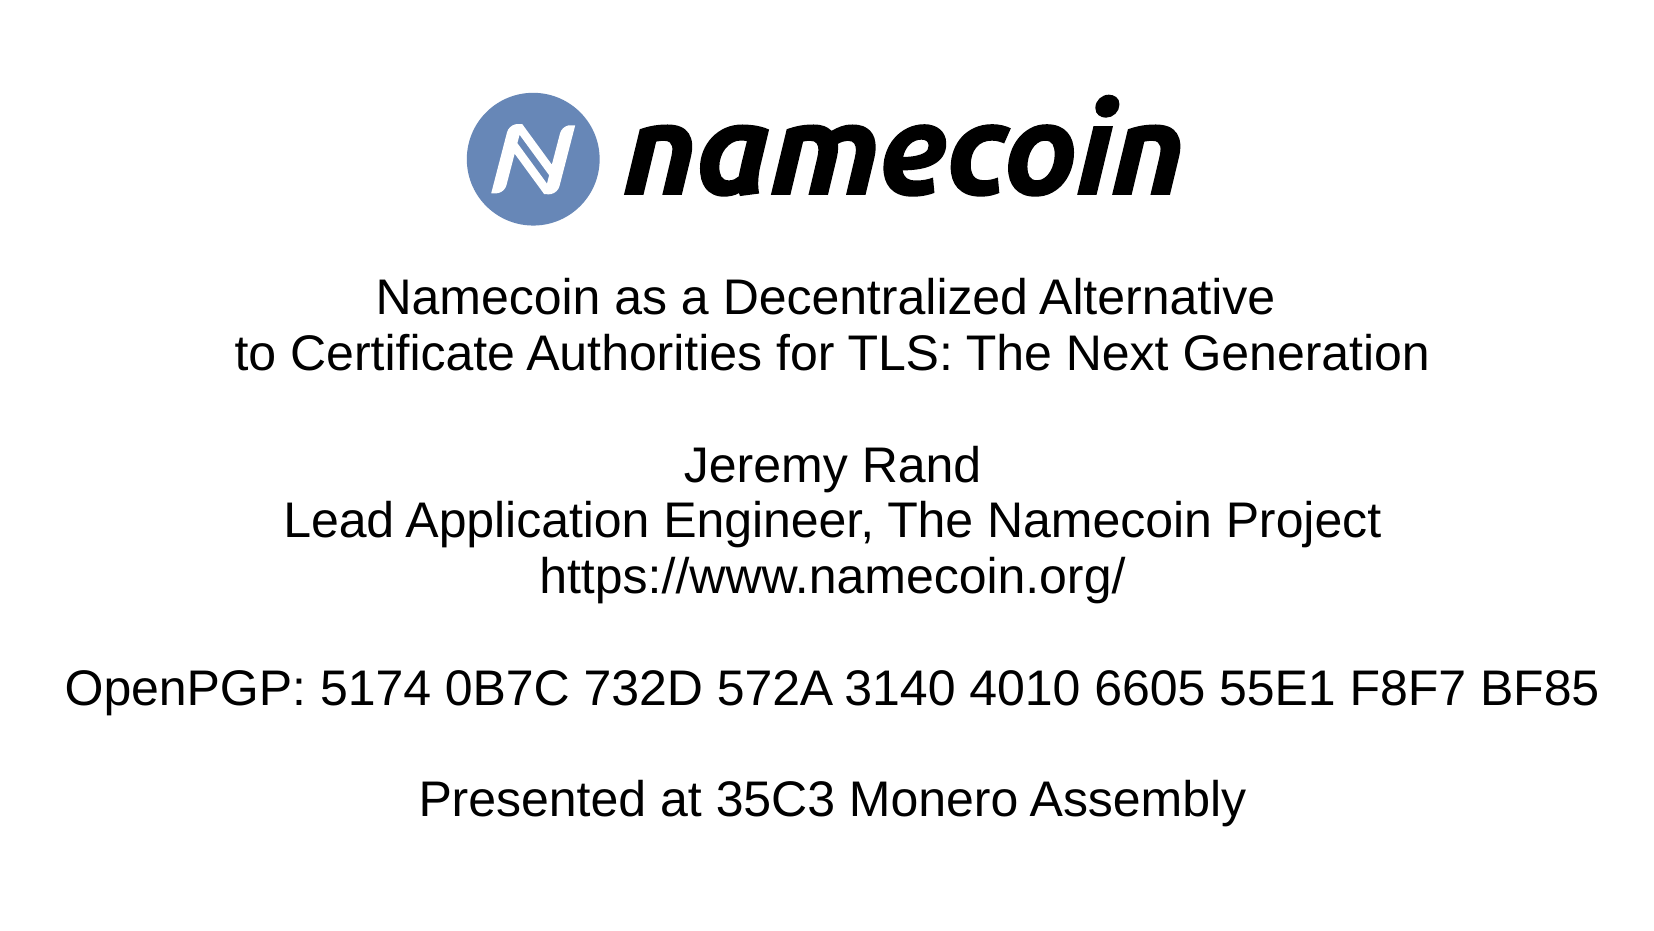

# Namecoin as a Decentralized Alternative to Certificate Authorities for TLS: The Next Generation
Jeremy Rand
Lead Application Engineer, The Namecoin Project
https://www.namecoin.org/
OpenPGP: 5174 0B7C 732D 572A 3140 4010 6605 55E1 F8F7 BF85
Presented at 35C3 Monero Assembly